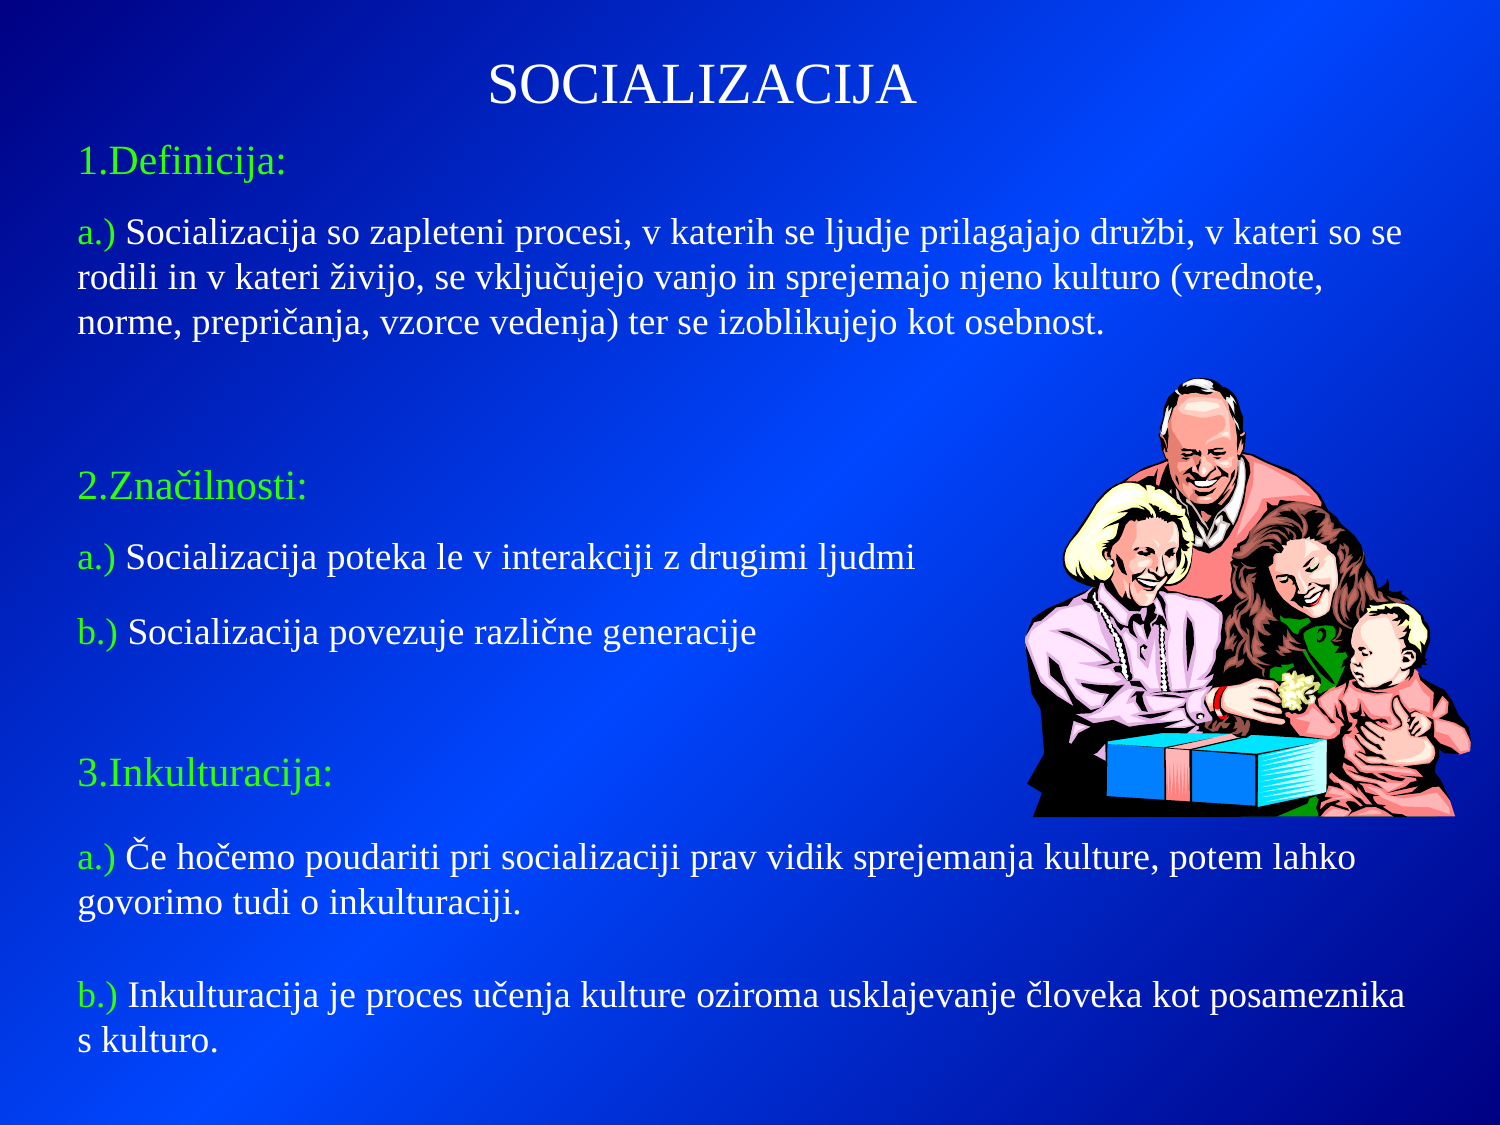

SOCIALIZACIJA
1.Definicija:
a.) Socializacija so zapleteni procesi, v katerih se ljudje prilagajajo družbi, v kateri so se rodili in v kateri živijo, se vključujejo vanjo in sprejemajo njeno kulturo (vrednote, norme, prepričanja, vzorce vedenja) ter se izoblikujejo kot osebnost.
2.Značilnosti:
a.) Socializacija poteka le v interakciji z drugimi ljudmi
b.) Socializacija povezuje različne generacije
3.Inkulturacija:
a.) Če hočemo poudariti pri socializaciji prav vidik sprejemanja kulture, potem lahko govorimo tudi o inkulturaciji.
b.) Inkulturacija je proces učenja kulture oziroma usklajevanje človeka kot posameznika s kulturo.